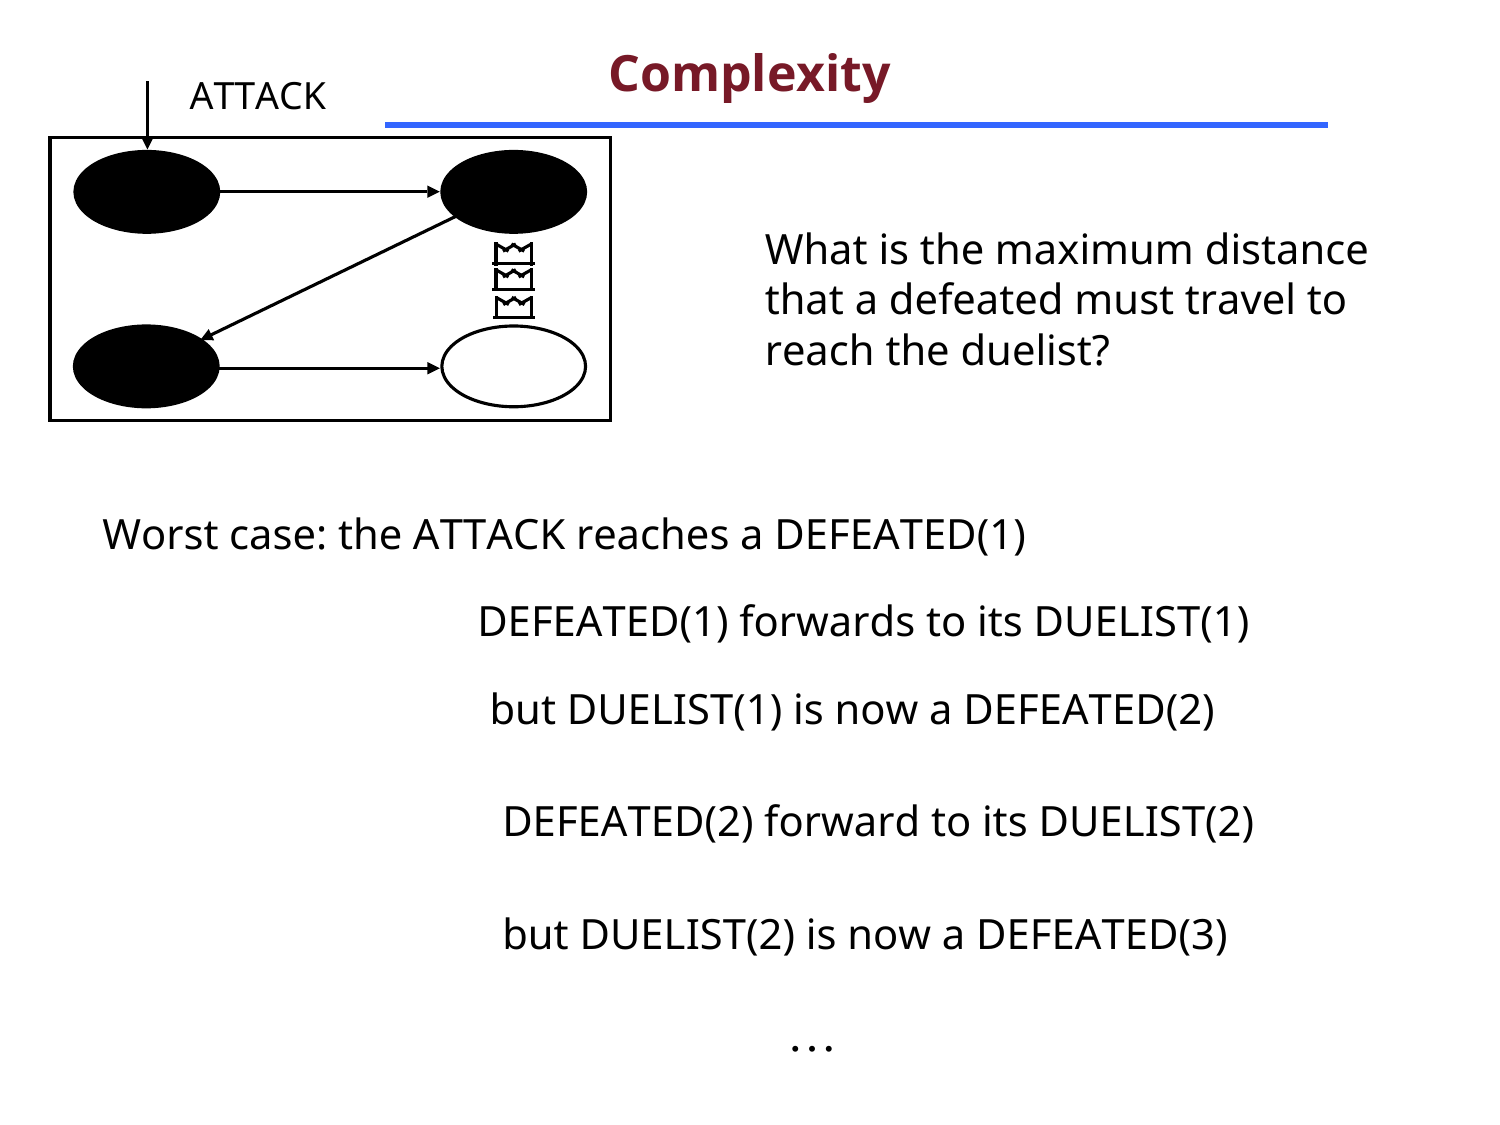

# Complexity
ATTACK
3
3
What is the maximum distance that a defeated must travel to reach the duelist?
3
Worst case: the ATTACK reaches a DEFEATED(1)
DEFEATED(1) forwards to its DUELIST(1)
but DUELIST(1) is now a DEFEATED(2)
DEFEATED(2) forward to its DUELIST(2)
but DUELIST(2) is now a DEFEATED(3)
…
Paola Flocchini